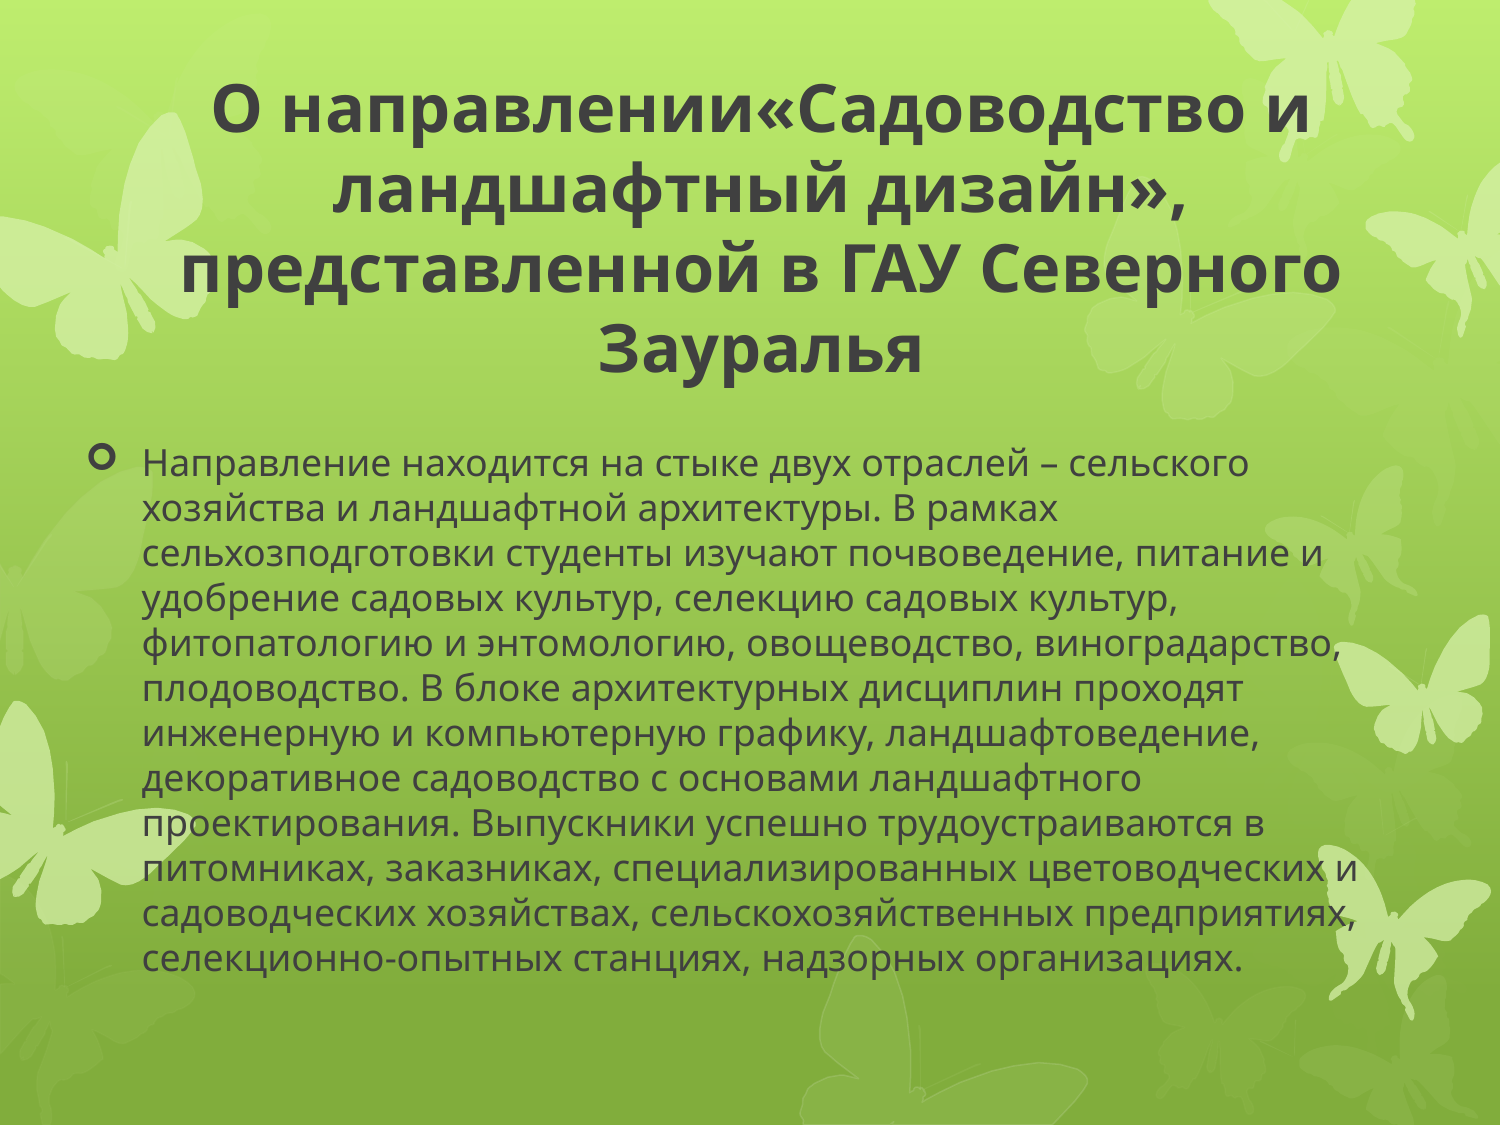

# О направлении«Садоводство и ландшафтный дизайн», представленной в ГАУ Северного Зауралья
Направление находится на стыке двух отраслей – сельского хозяйства и ландшафтной архитектуры. В рамках сельхозподготовки студенты изучают почвоведение, питание и удобрение садовых культур, селекцию садовых культур, фитопатологию и энтомологию, овощеводство, виноградарство, плодоводство. В блоке архитектурных дисциплин проходят инженерную и компьютерную графику, ландшафтоведение, декоративное садоводство с основами ландшафтного проектирования. Выпускники успешно трудоустраиваются в питомниках, заказниках, специализированных цветоводческих и садоводческих хозяйствах, сельскохозяйственных предприятиях, селекционно-опытных станциях, надзорных организациях.